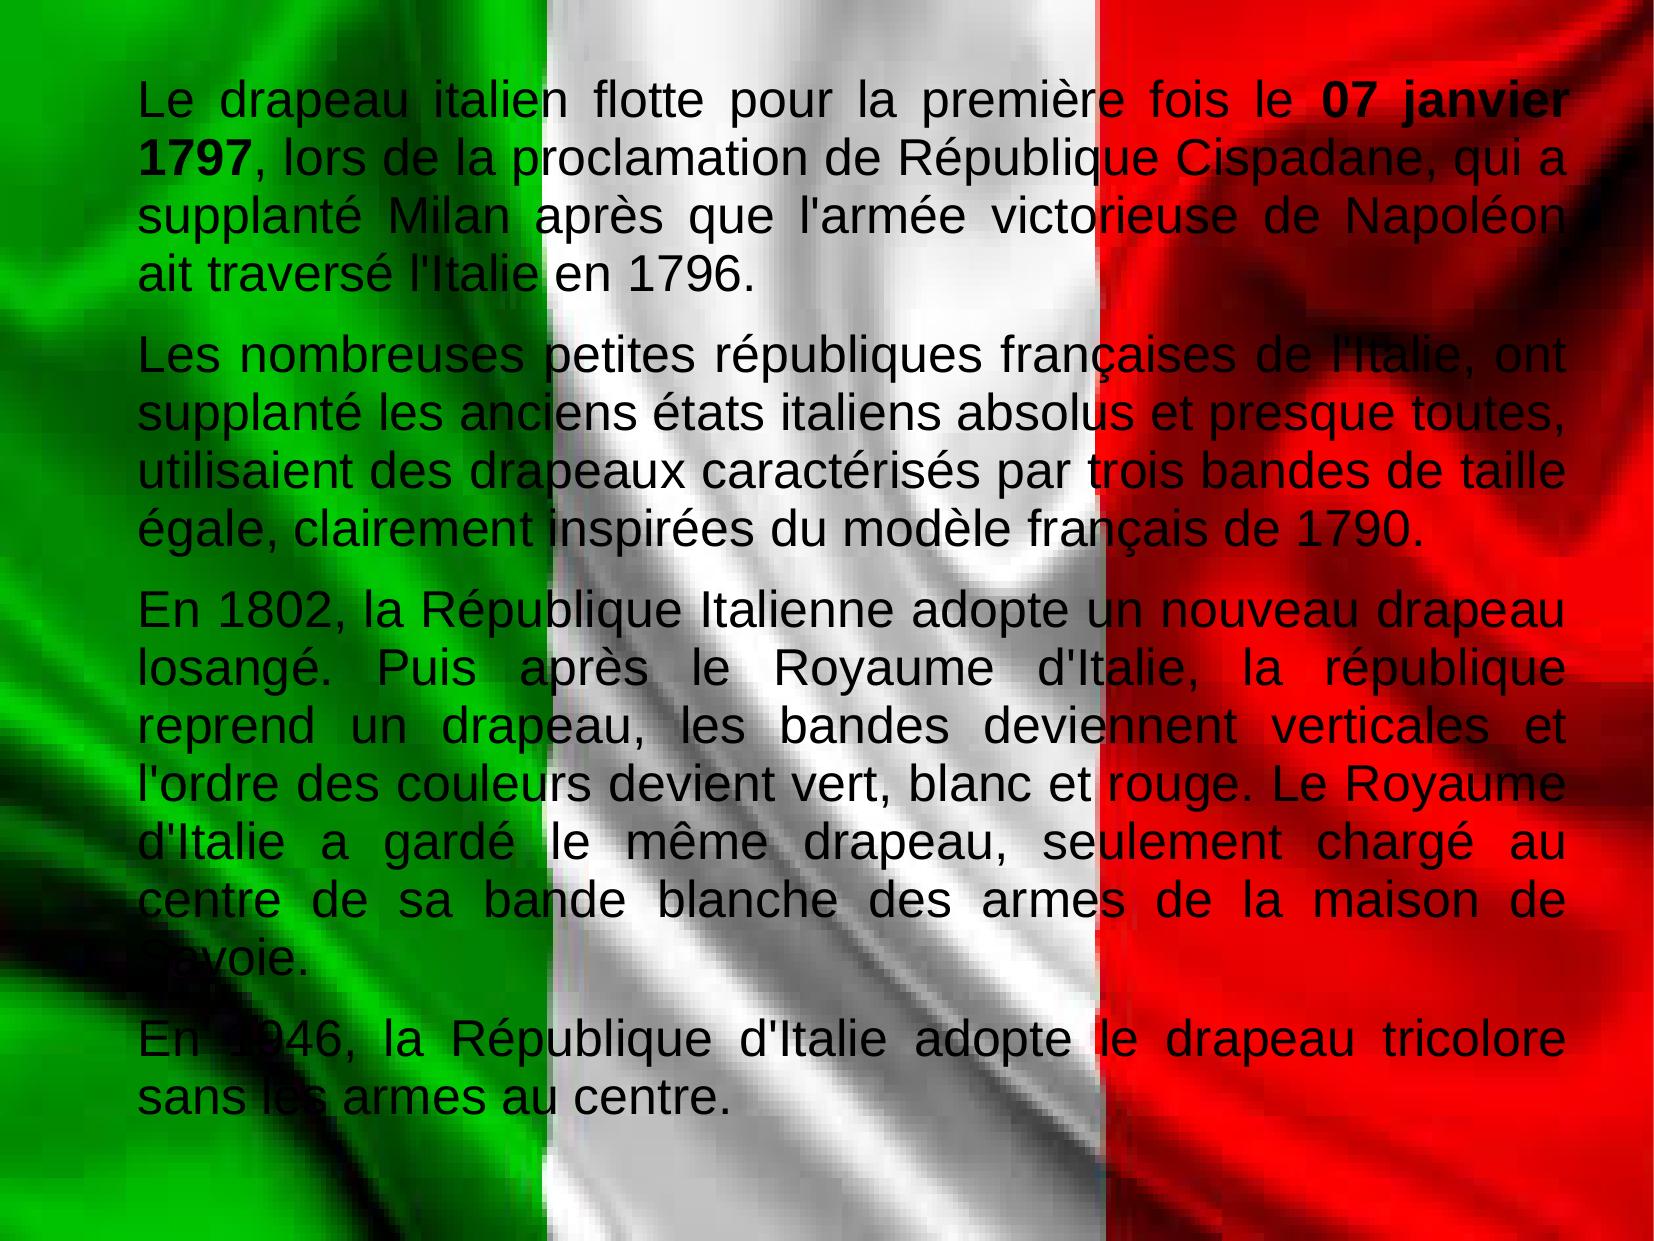

# Le drapeau italien flotte pour la première fois le 07 janvier 1797, lors de la proclamation de République Cispadane, qui a supplanté Milan après que l'armée victorieuse de Napoléon ait traversé l'Italie en 1796.
Les nombreuses petites républiques françaises de l'Italie, ont supplanté les anciens états italiens absolus et presque toutes, utilisaient des drapeaux caractérisés par trois bandes de taille égale, clairement inspirées du modèle français de 1790.
En 1802, la République Italienne adopte un nouveau drapeau losangé. Puis après le Royaume d'Italie, la république reprend un drapeau, les bandes deviennent verticales et l'ordre des couleurs devient vert, blanc et rouge. Le Royaume d'Italie a gardé le même drapeau, seulement chargé au centre de sa bande blanche des armes de la maison de Savoie.
En 1946, la République d'Italie adopte le drapeau tricolore sans les armes au centre.